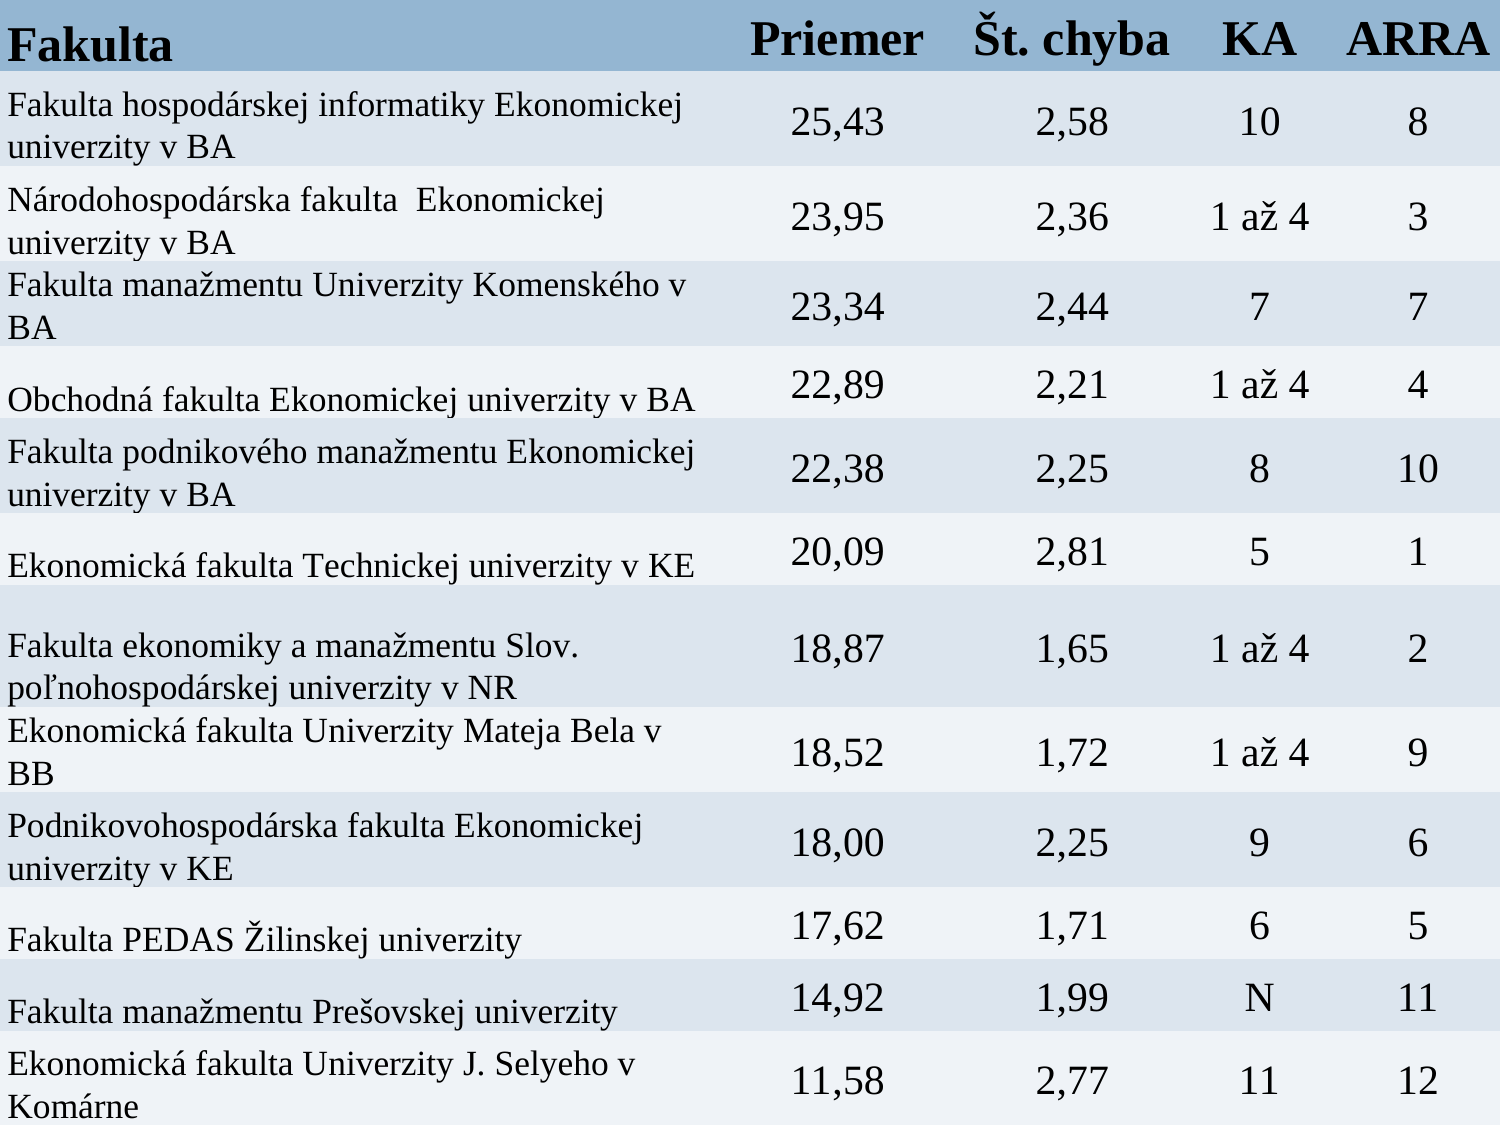

| Fakulta | Priemer | Št. chyba | KA | ARRA |
| --- | --- | --- | --- | --- |
| Fakulta hospodárskej informatiky Ekonomickej univerzity v BA | 25,43 | 2,58 | 10 | 8 |
| Národohospodárska fakulta Ekonomickej univerzity v BA | 23,95 | 2,36 | 1 až 4 | 3 |
| Fakulta manažmentu Univerzity Komenského v BA | 23,34 | 2,44 | 7 | 7 |
| Obchodná fakulta Ekonomickej univerzity v BA | 22,89 | 2,21 | 1 až 4 | 4 |
| Fakulta podnikového manažmentu Ekonomickej univerzity v BA | 22,38 | 2,25 | 8 | 10 |
| Ekonomická fakulta Technickej univerzity v KE | 20,09 | 2,81 | 5 | 1 |
| Fakulta ekonomiky a manažmentu Slov. poľnohospodárskej univerzity v NR | 18,87 | 1,65 | 1 až 4 | 2 |
| Ekonomická fakulta Univerzity Mateja Bela v BB | 18,52 | 1,72 | 1 až 4 | 9 |
| Podnikovohospodárska fakulta Ekonomickej univerzity v KE | 18,00 | 2,25 | 9 | 6 |
| Fakulta PEDAS Žilinskej univerzity | 17,62 | 1,71 | 6 | 5 |
| Fakulta manažmentu Prešovskej univerzity | 14,92 | 1,99 | N | 11 |
| Ekonomická fakulta Univerzity J. Selyeho v Komárne | 11,58 | 2,77 | 11 | 12 |